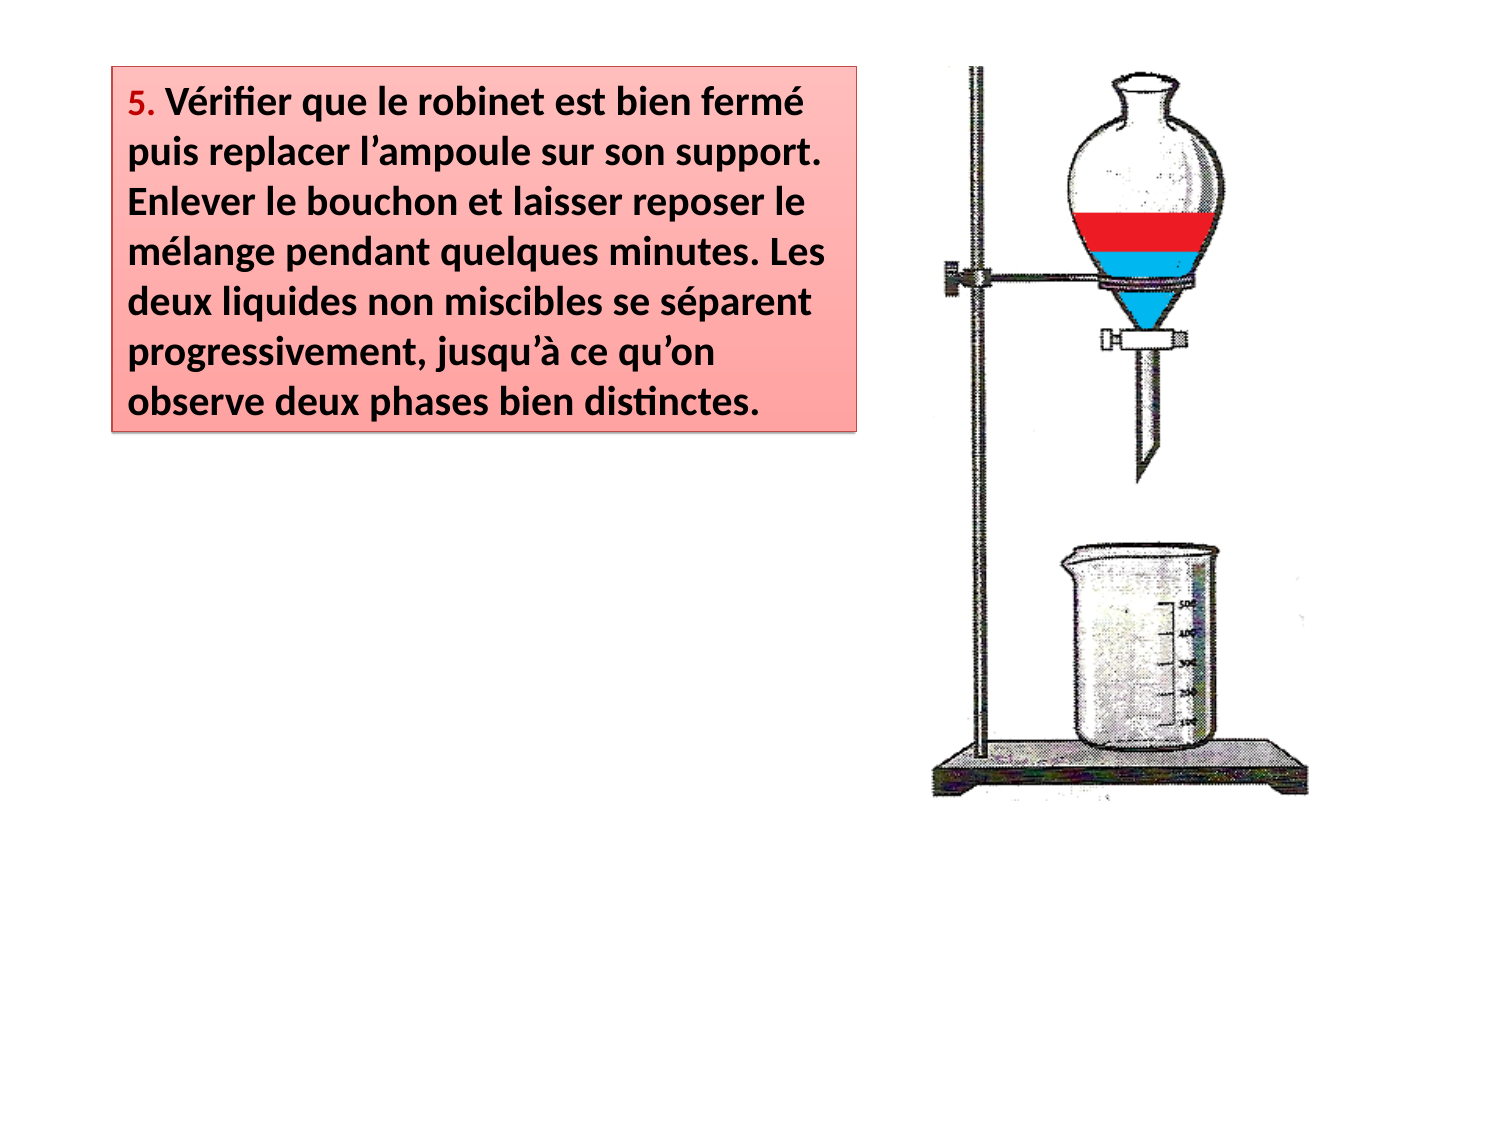

5. Vérifier que le robinet est bien fermé puis replacer l’ampoule sur son support.
Enlever le bouchon et laisser reposer le mélange pendant quelques minutes. Les deux liquides non miscibles se séparent progressivement, jusqu’à ce qu’on observe deux phases bien distinctes.